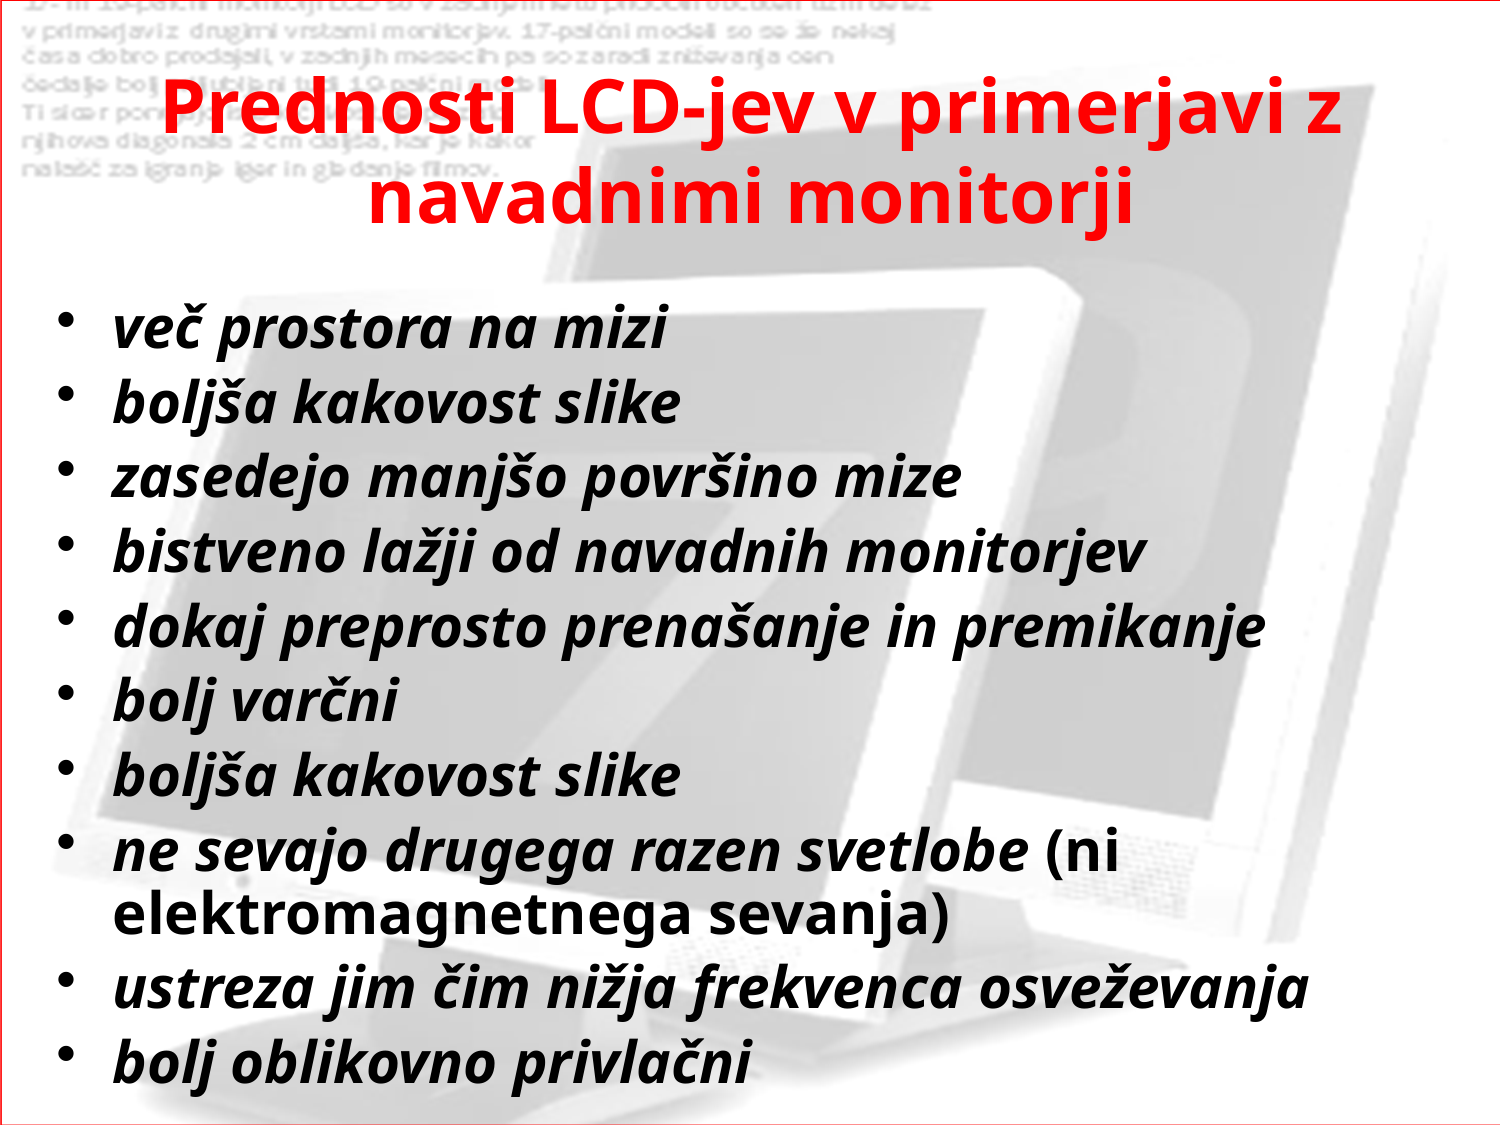

# Prednosti LCD-jev v primerjavi z navadnimi monitorji
več prostora na mizi
boljša kakovost slike
zasedejo manjšo površino mize
bistveno lažji od navadnih monitorjev
dokaj preprosto prenašanje in premikanje
bolj varčni
boljša kakovost slike
ne sevajo drugega razen svetlobe (ni elektromagnetnega sevanja)
ustreza jim čim nižja frekvenca osveževanja
bolj oblikovno privlačni